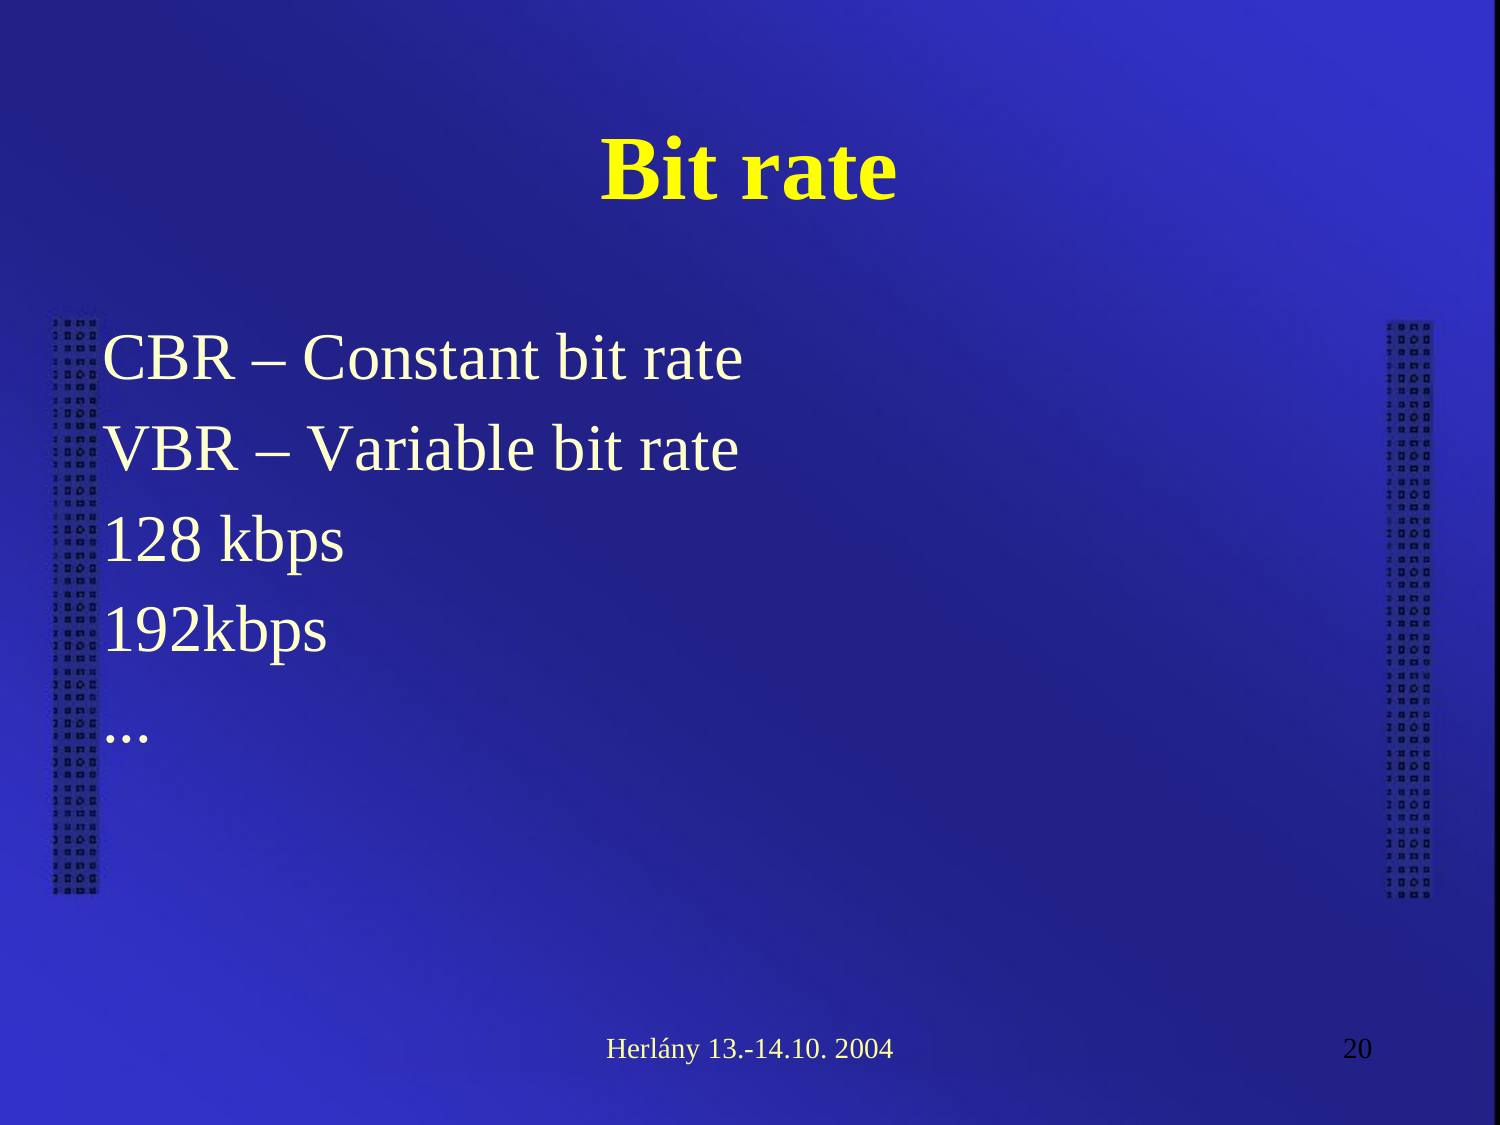

# Bit rate
CBR – Constant bit rate
VBR – Variable bit rate
128 kbps
192kbps
...
Herlány 13.-14.10. 2004